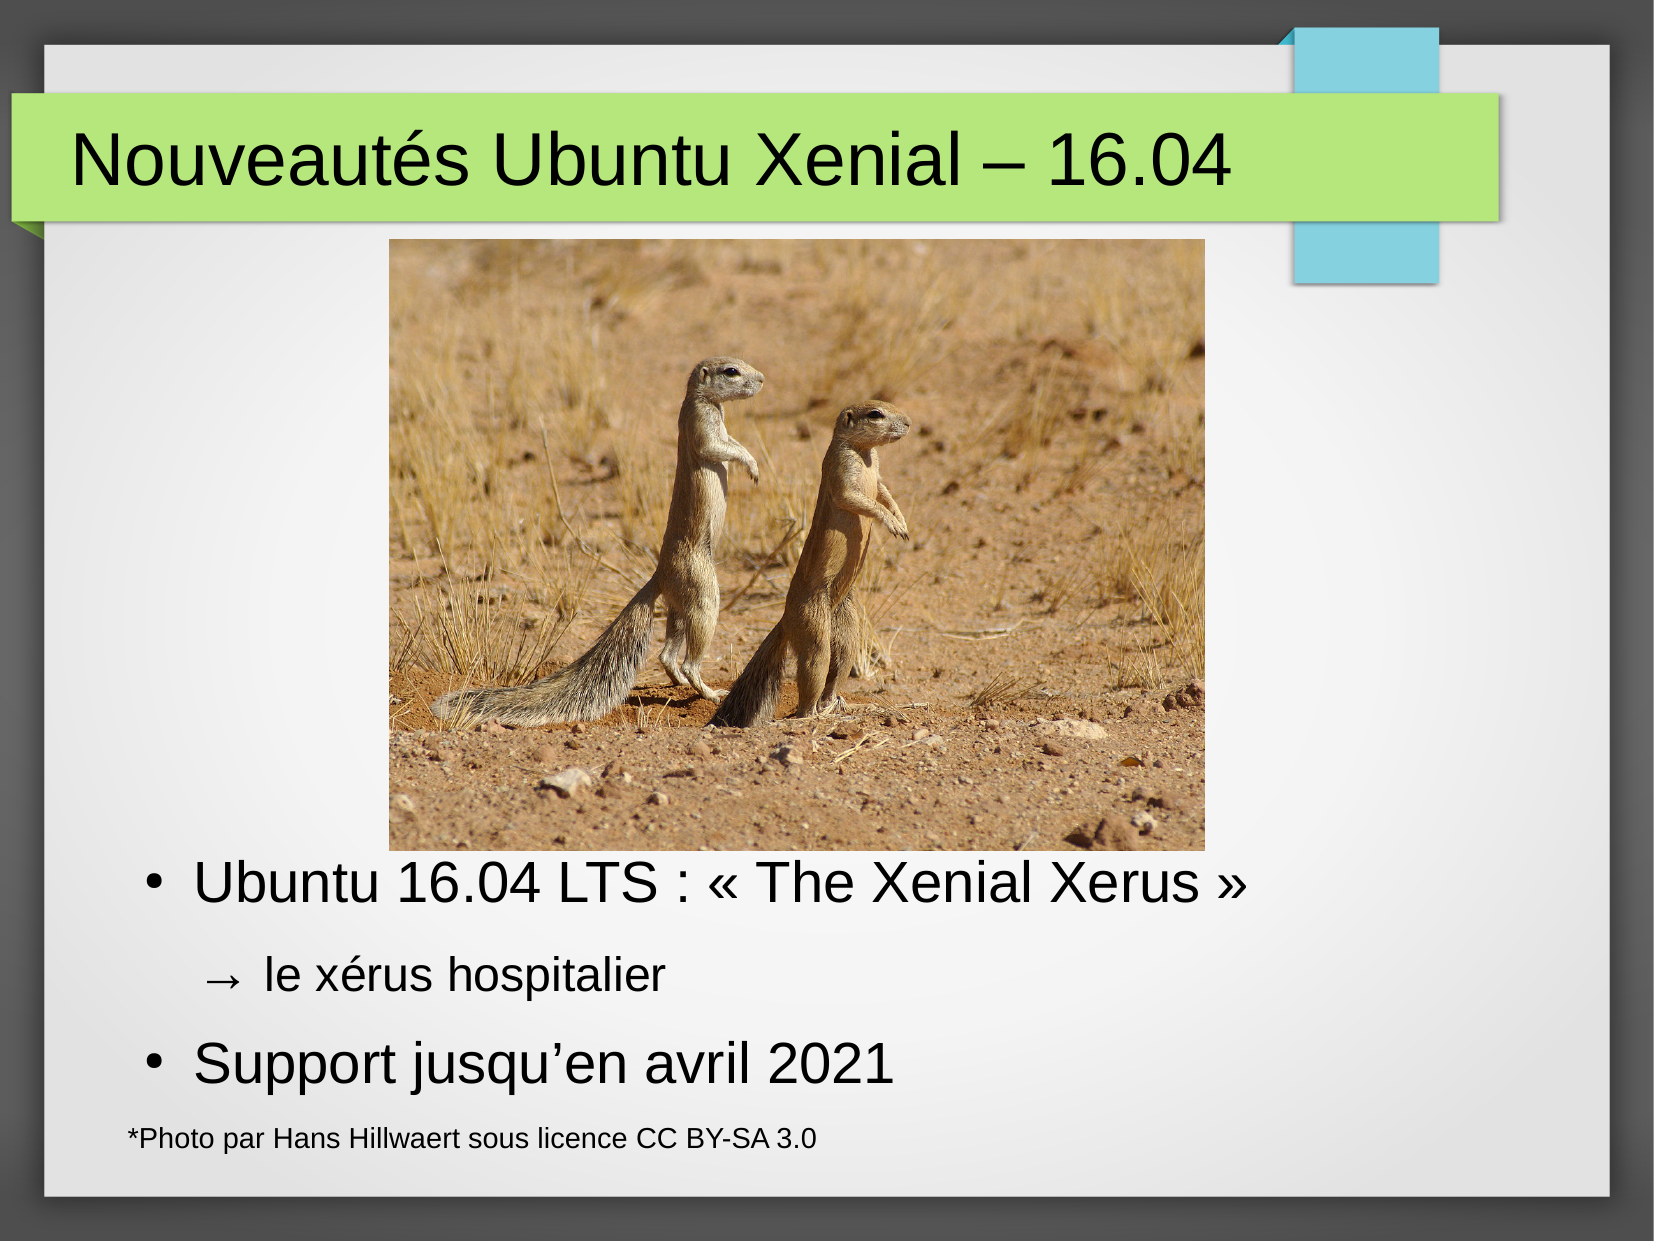

# Nouveautés Ubuntu Xenial – 16.04
Ubuntu 16.04 LTS : « The Xenial Xerus »
→ le xérus hospitalier
Support jusqu’en avril 2021
*Photo par Hans Hillwaert sous licence CC BY-SA 3.0